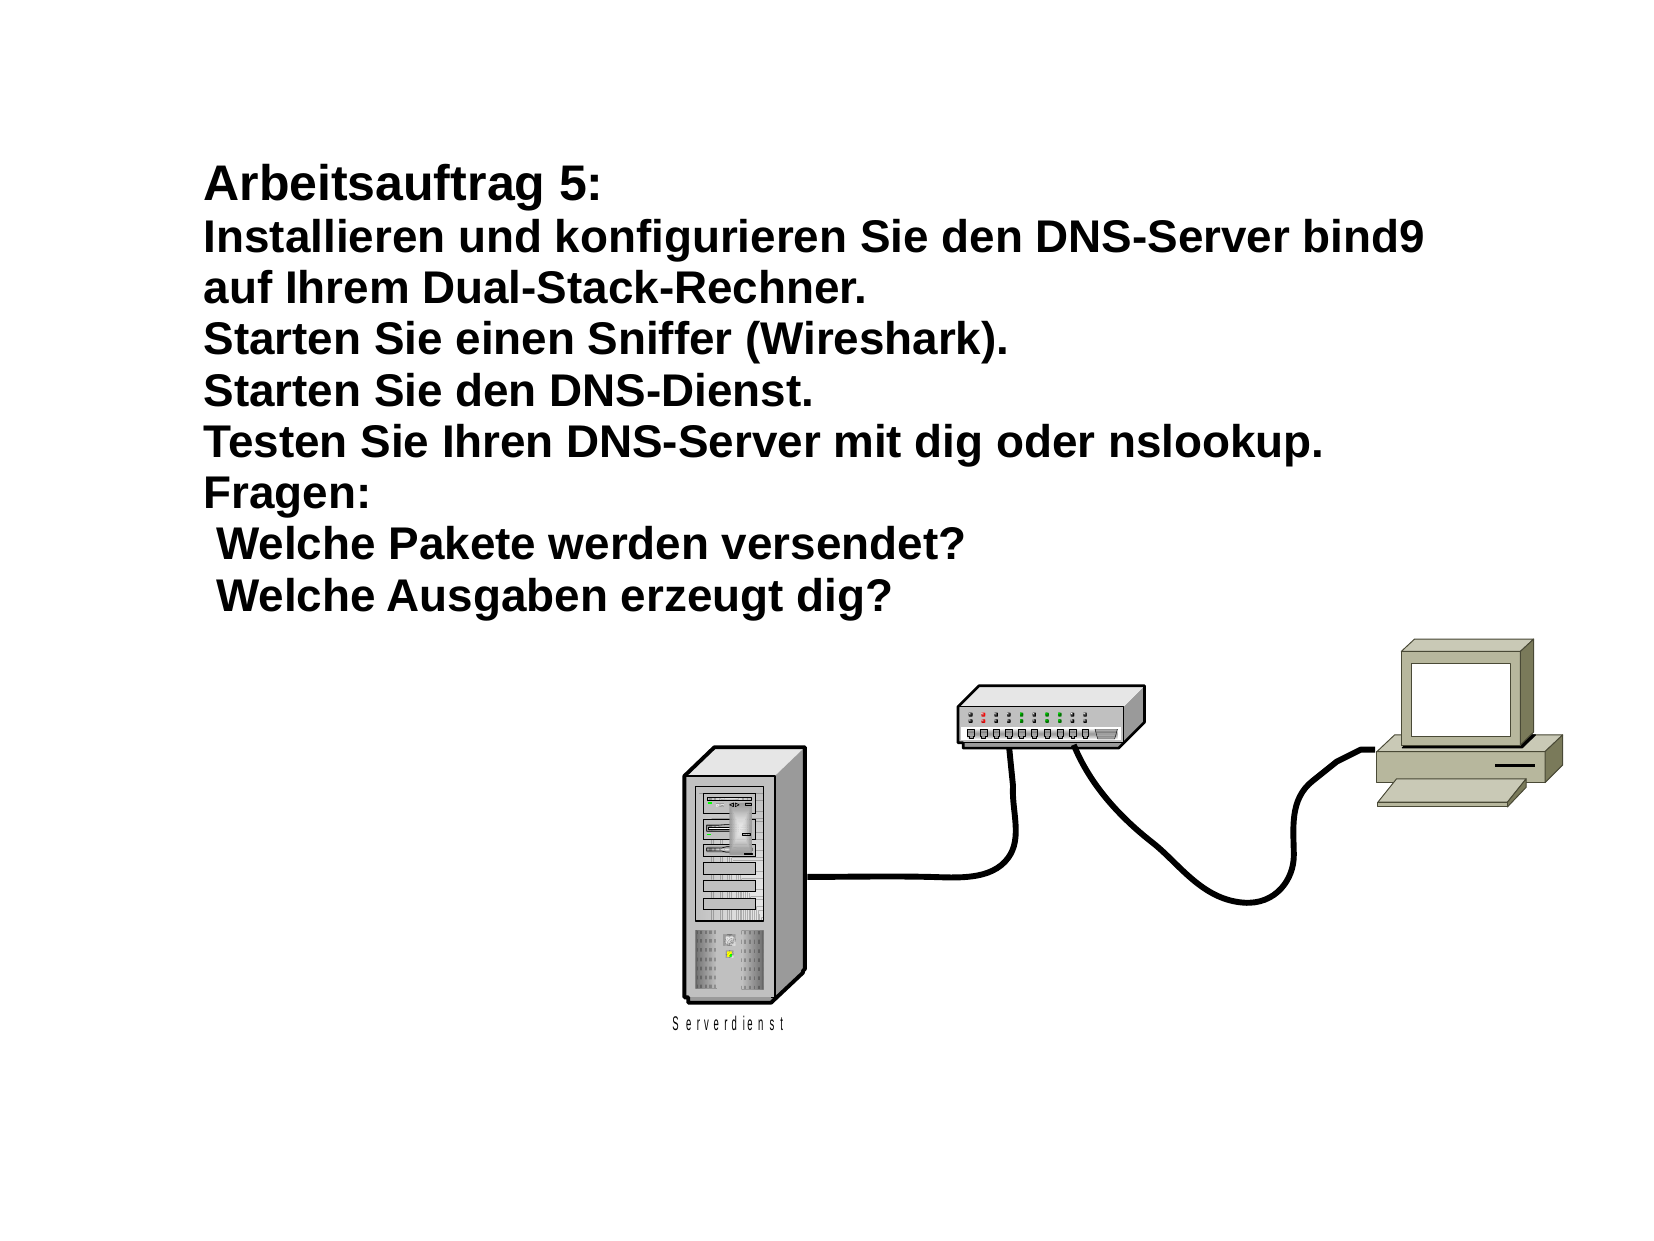

Arbeitsauftrag 5:
Installieren und konfigurieren Sie den DNS-Server bind9 auf Ihrem Dual-Stack-Rechner.
Starten Sie einen Sniffer (Wireshark).
Starten Sie den DNS-Dienst.
Testen Sie Ihren DNS-Server mit dig oder nslookup.
Fragen:
 Welche Pakete werden versendet?
 Welche Ausgaben erzeugt dig?